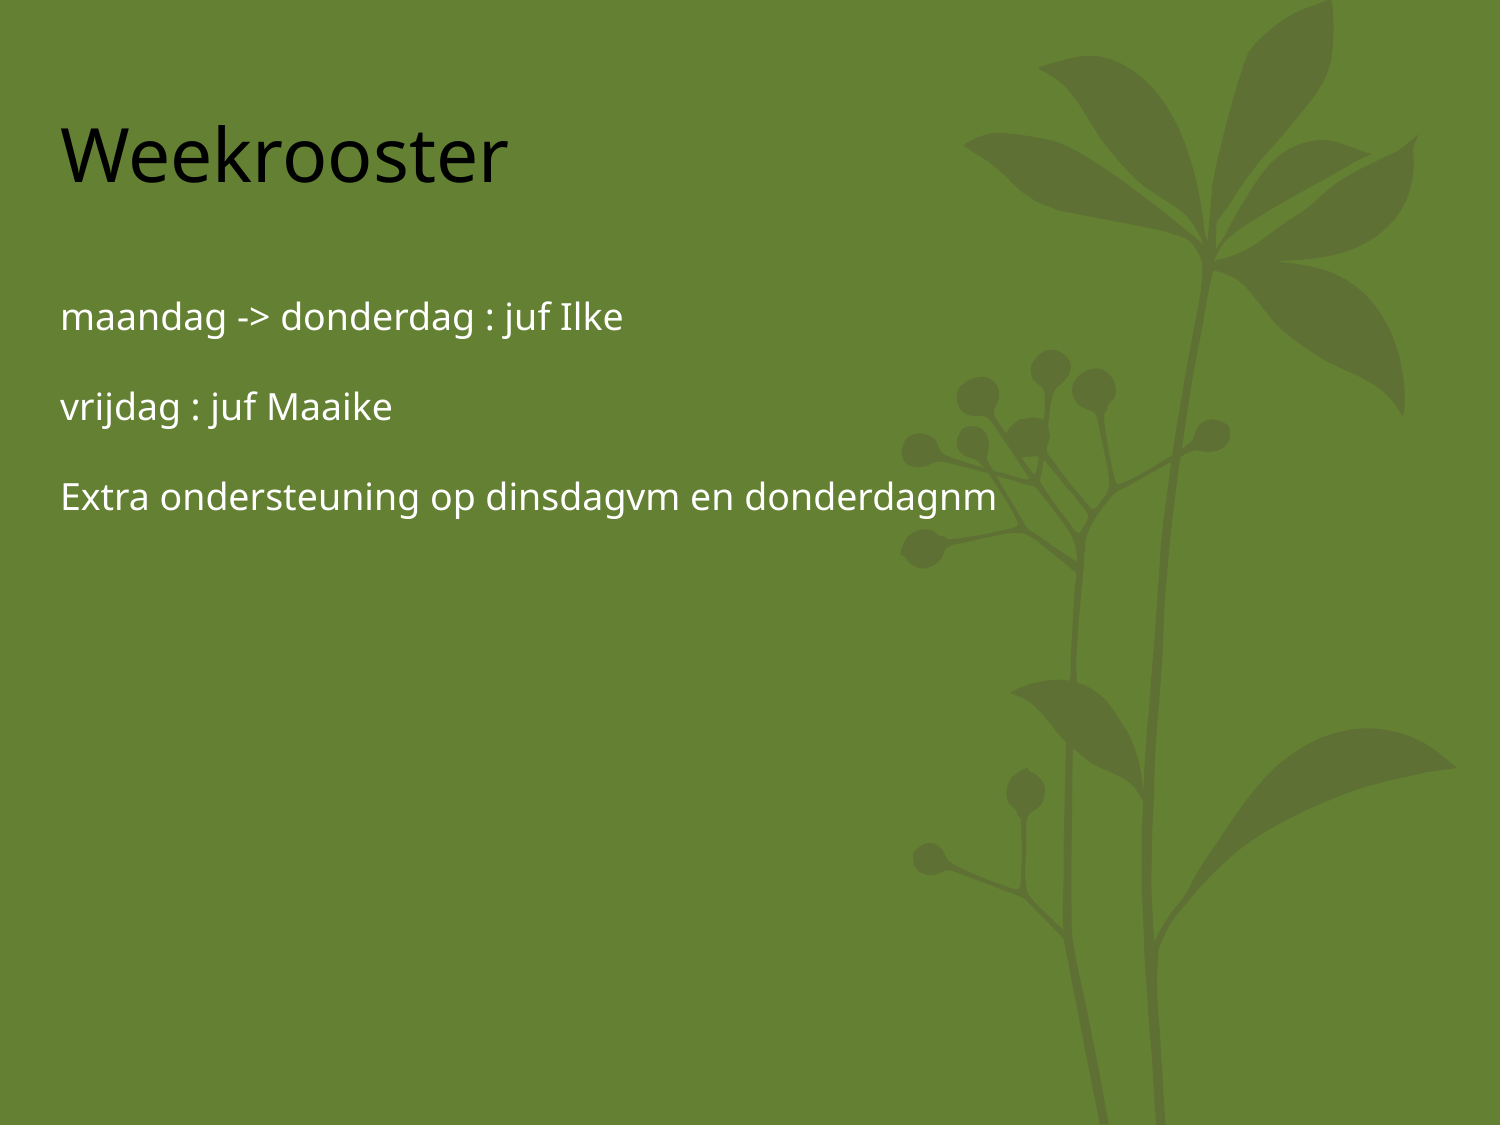

# Weekrooster
maandag -> donderdag : juf Ilke
vrijdag : juf Maaike
Extra ondersteuning op dinsdagvm en donderdagnm